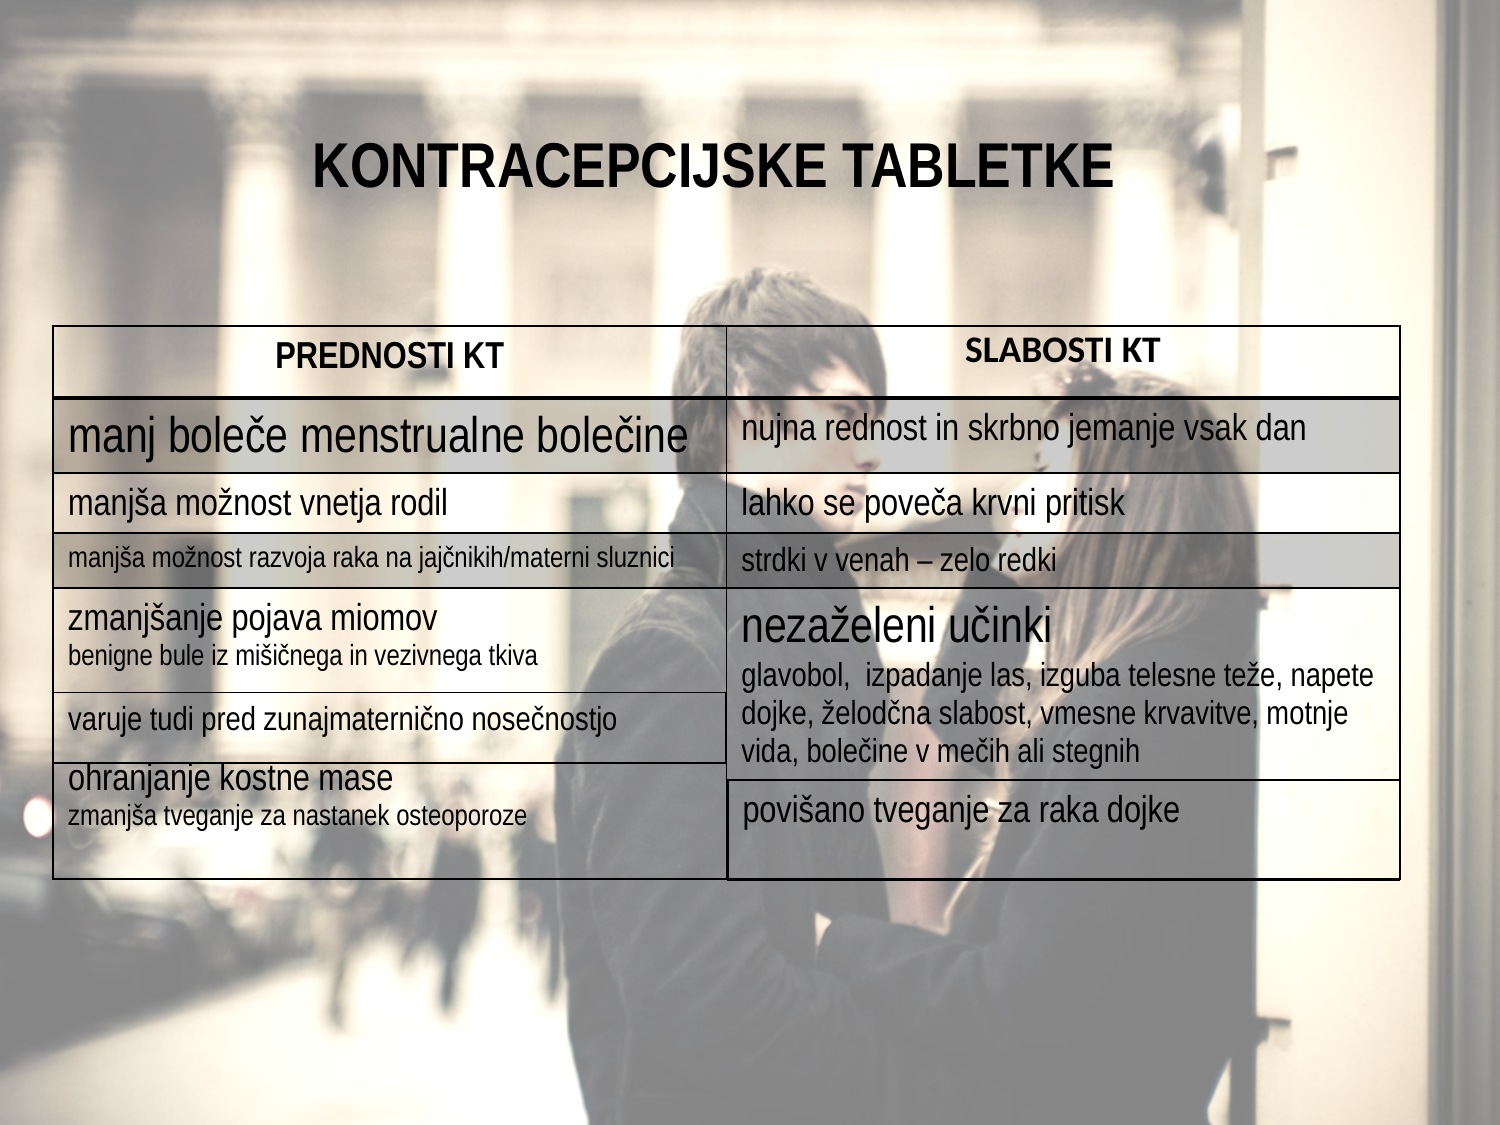

KONTRACEPCIJSKE TABLETKE
| PREDNOSTI KT | SLABOSTI KT |
| --- | --- |
| manj boleče menstrualne bolečine | nujna rednost in skrbno jemanje vsak dan |
| manjša možnost vnetja rodil | lahko se poveča krvni pritisk |
| manjša možnost razvoja raka na jajčnikih/materni sluznici | strdki v venah – zelo redki |
| zmanjšanje pojava miomov benigne bule iz mišičnega in vezivnega tkiva ohranjanje kostne mase zmanjša tveganje za nastanek osteoporoze | nezaželeni učinki glavobol, izpadanje las, izguba telesne teže, napete dojke, želodčna slabost, vmesne krvavitve, motnje vida, bolečine v mečih ali stegnih |
| varuje tudi pred zunajmaternično nosečnostjo |
| --- |
| povišano tveganje za raka dojke |
| --- |